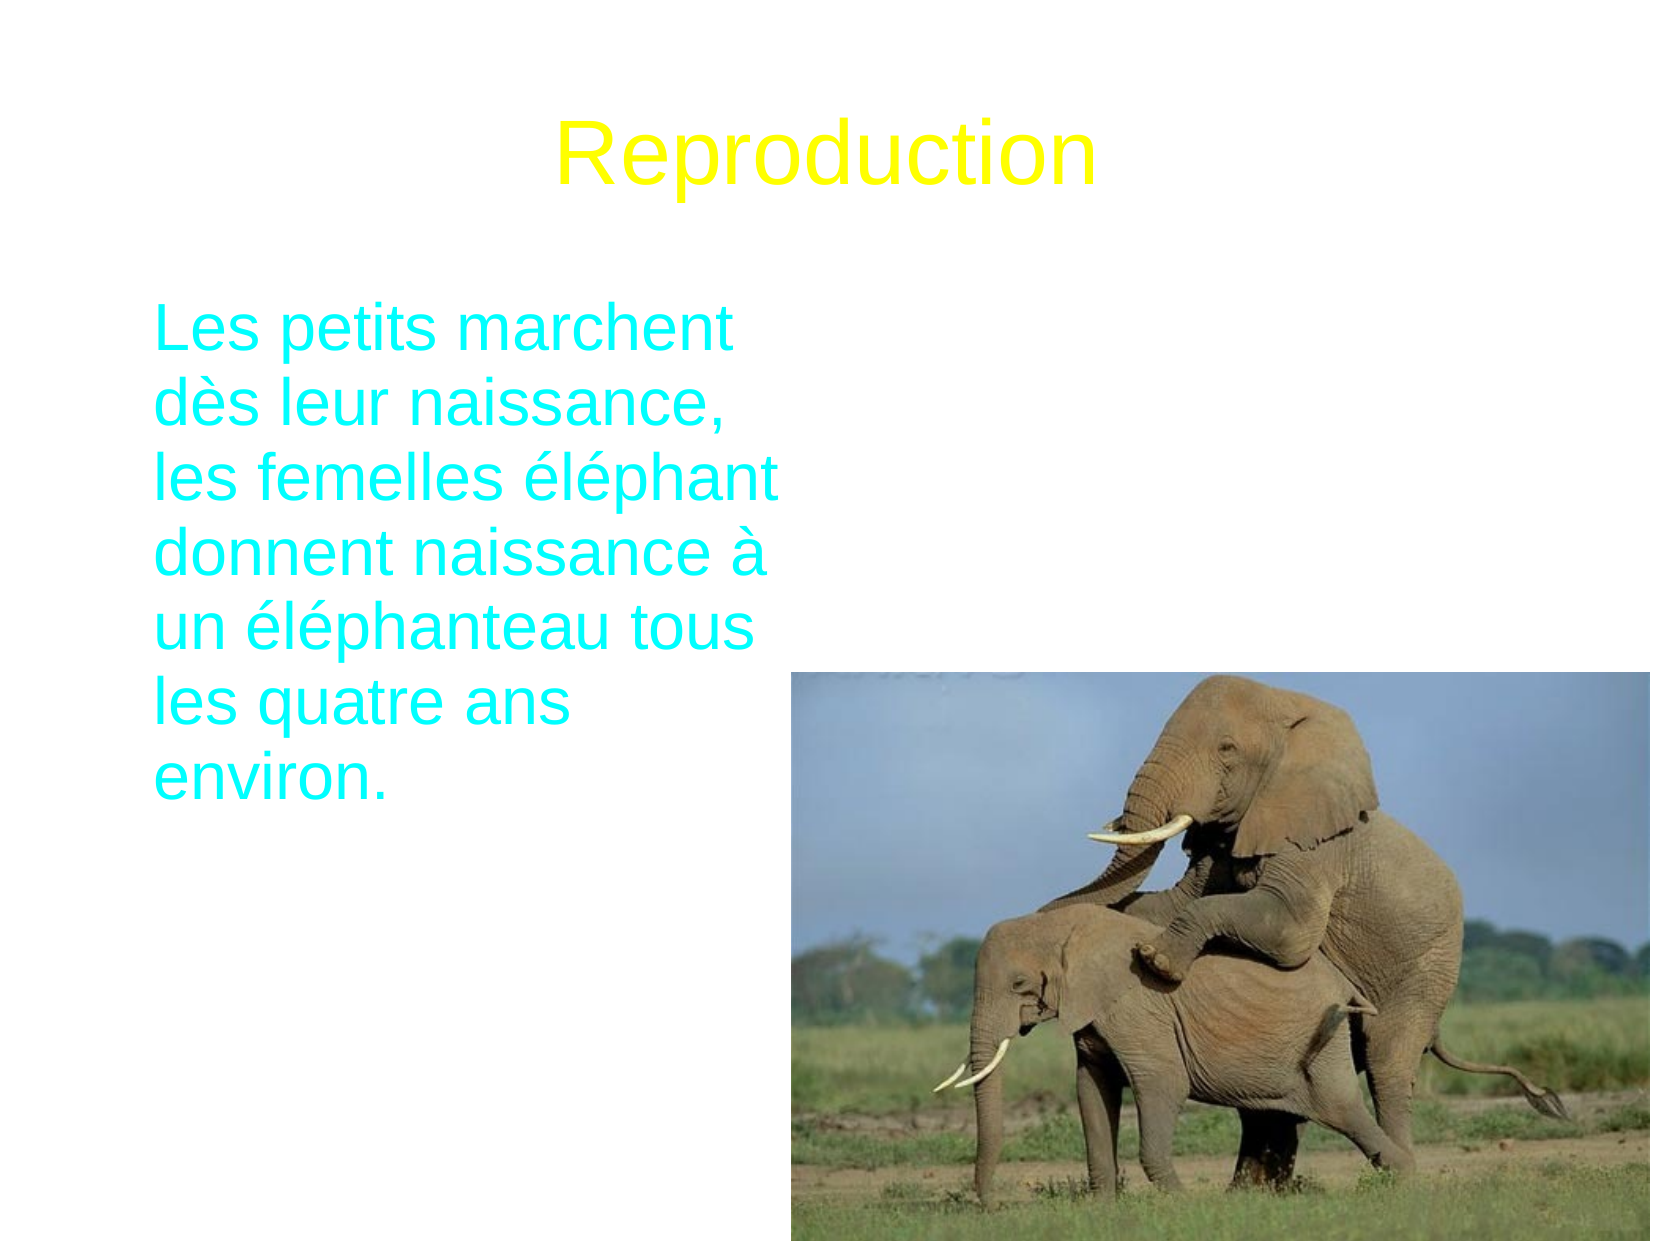

# Reproduction
Les petits marchent dès leur naissance, les femelles éléphant donnent naissance à un éléphanteau tous les quatre ans environ.